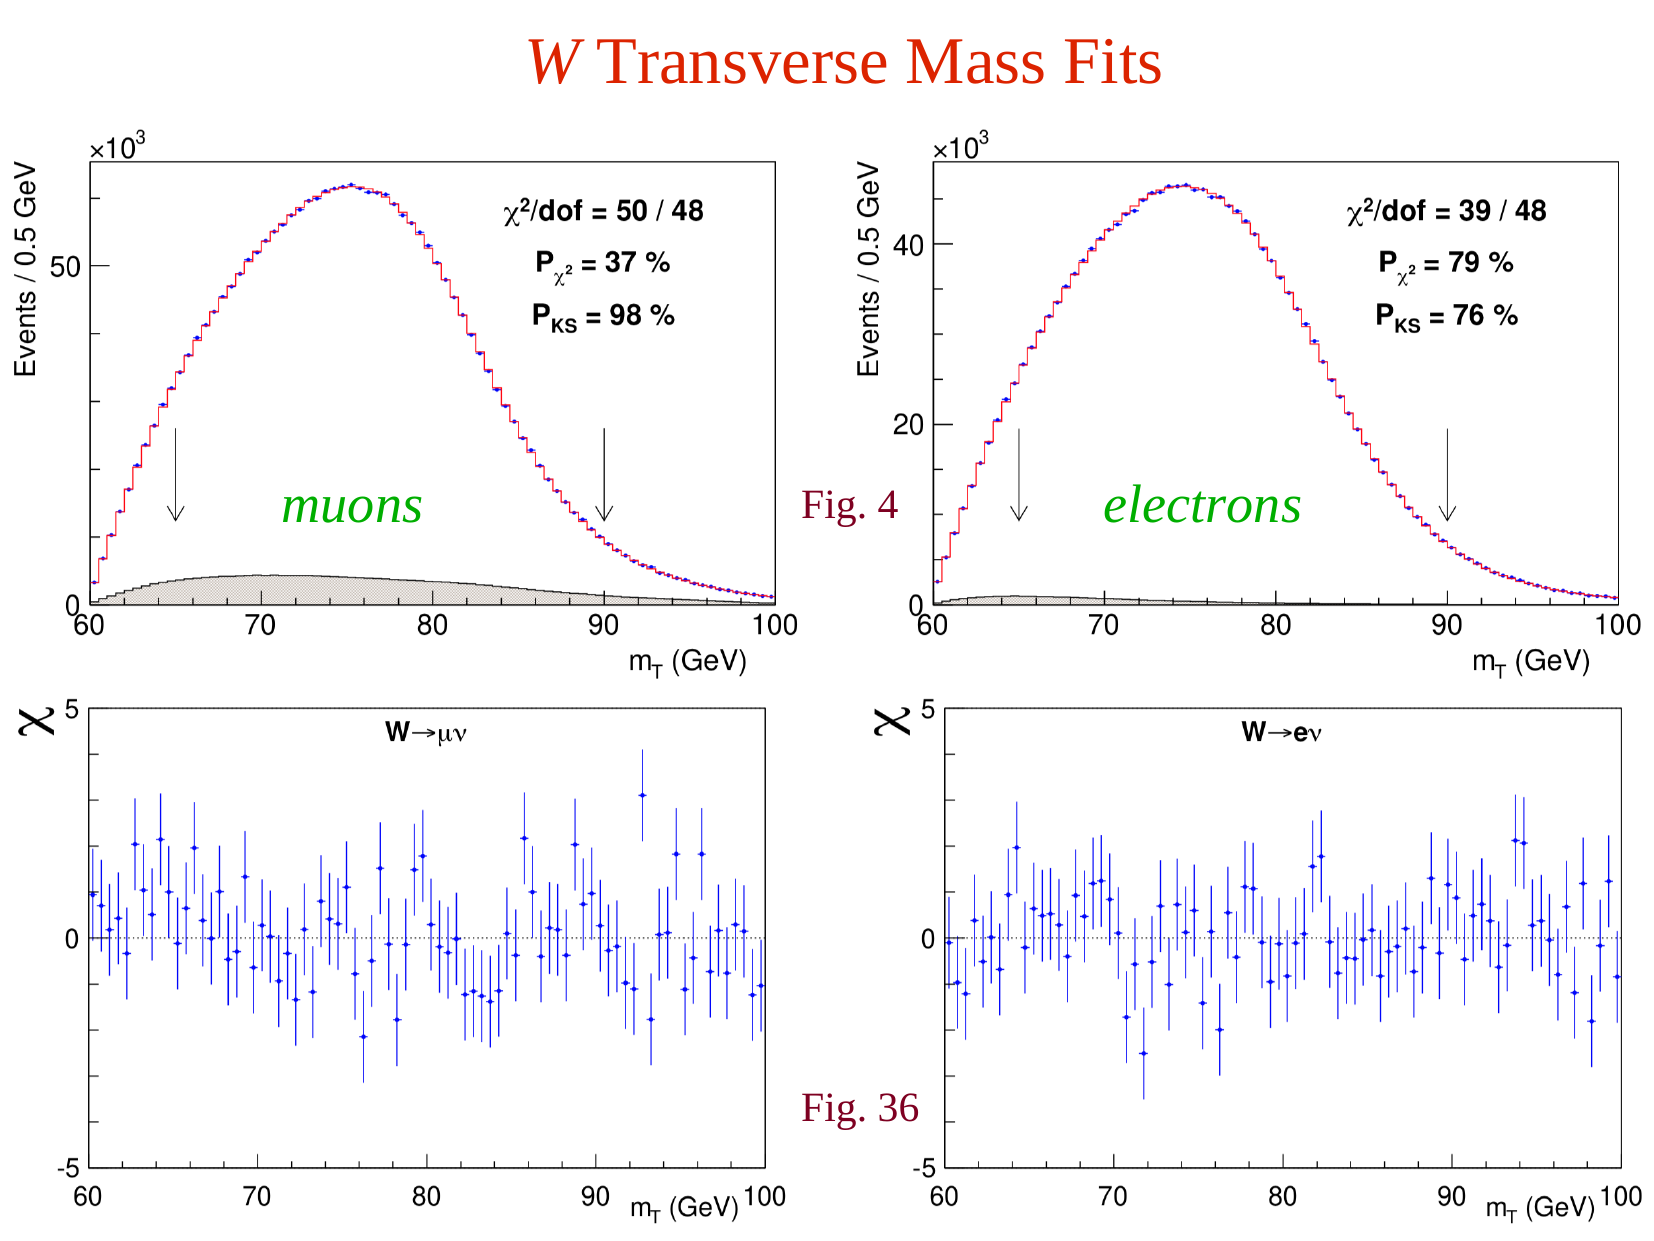

# W Transverse Mass Fits
muons
electrons
Fig. 4
Fig. 36
A. V. Kotwal, JLab Users Meeting, 6/14/22